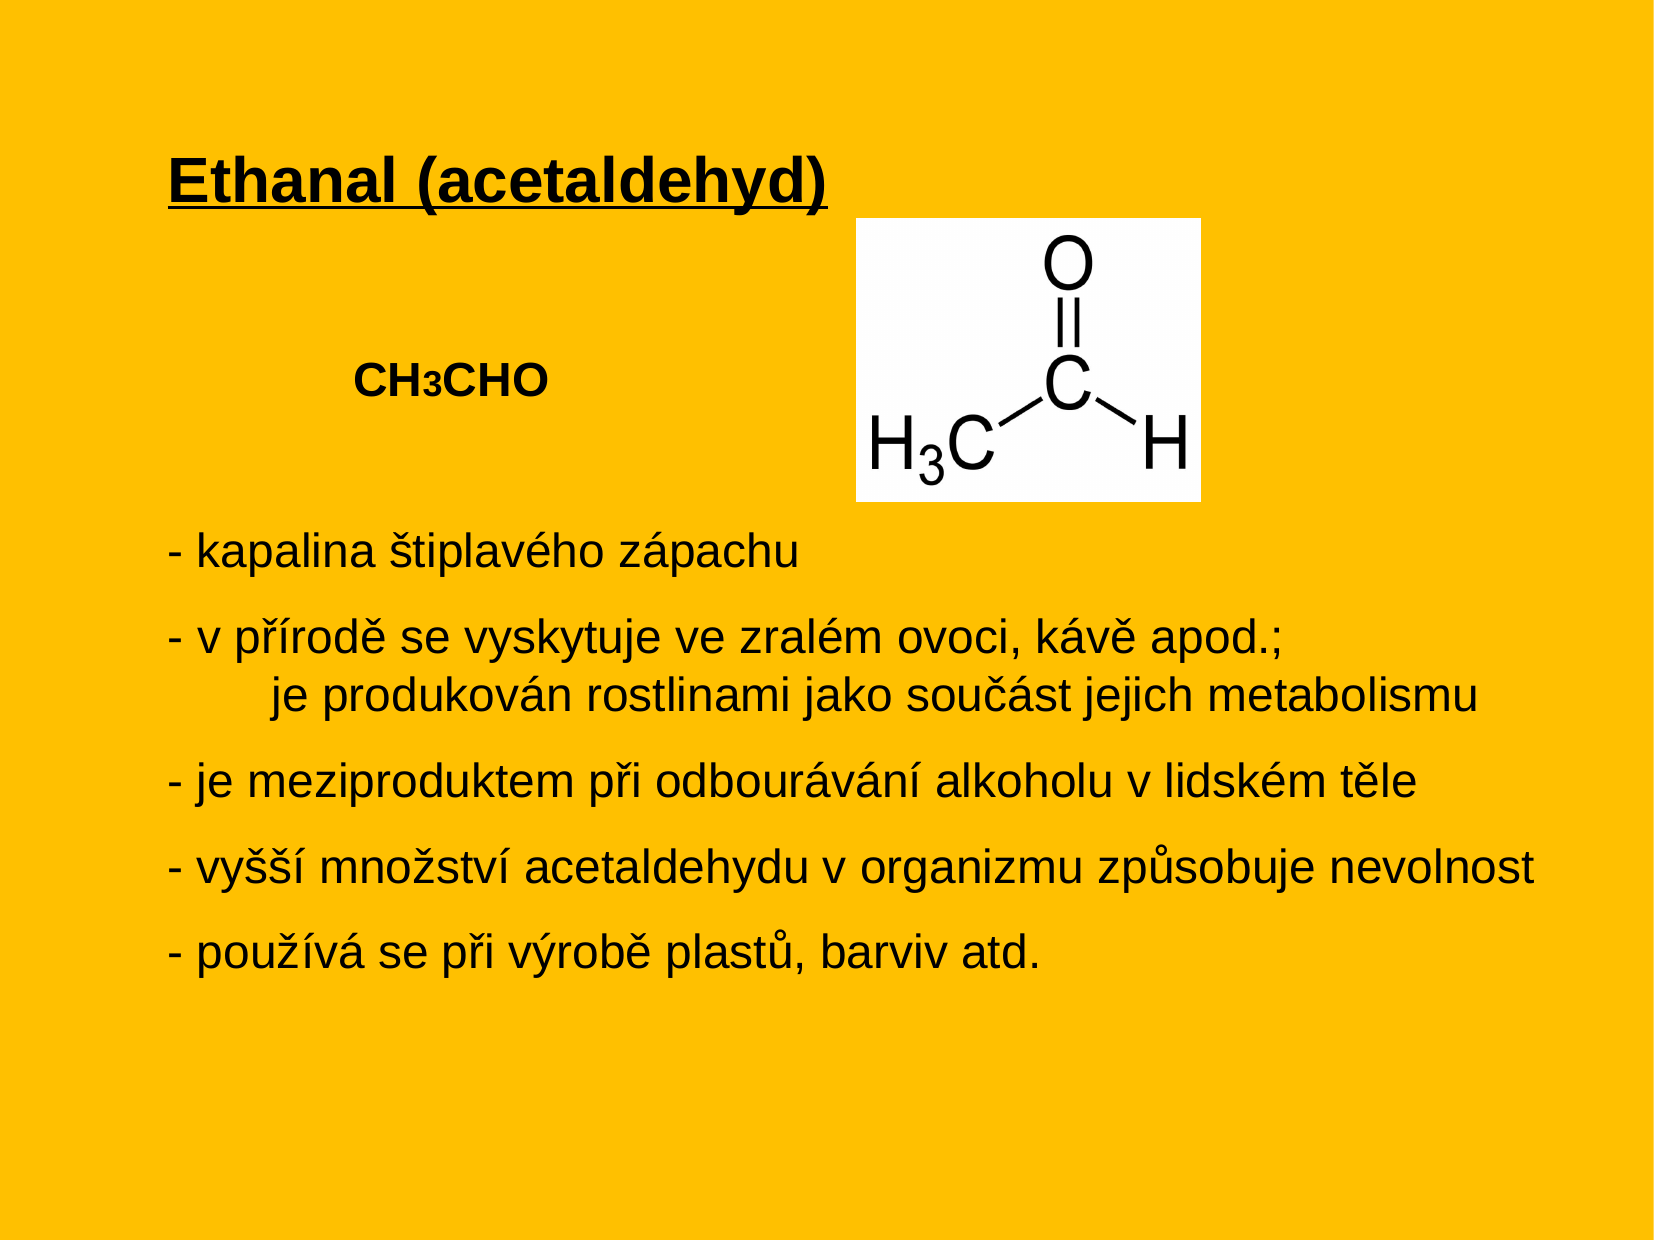

# Ethanal (acetaldehyd)
 CH3CHO
- kapalina štiplavého zápachu
- v přírodě se vyskytuje ve zralém ovoci, kávě apod.; je produkován rostlinami jako součást jejich metabolismu
- je meziproduktem při odbourávání alkoholu v lidském těle
- vyšší množství acetaldehydu v organizmu způsobuje nevolnost
- používá se při výrobě plastů, barviv atd.